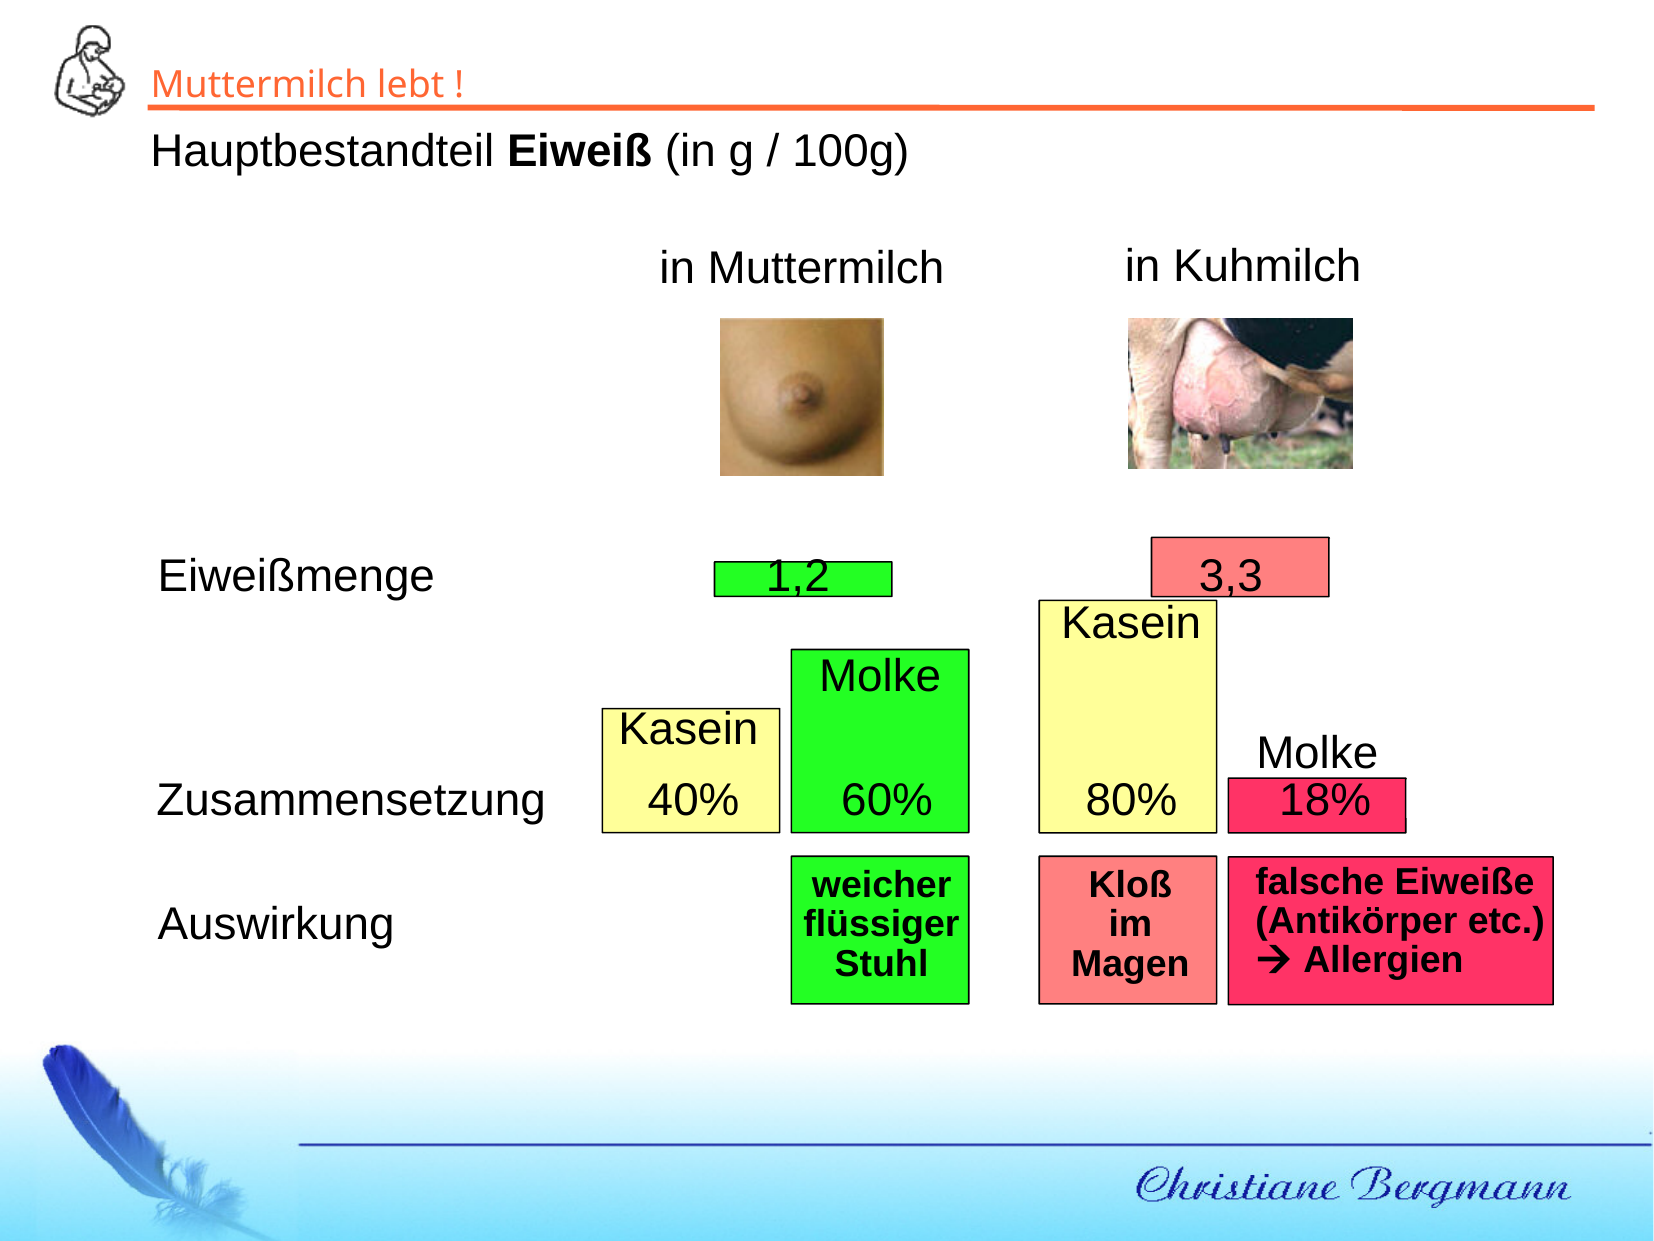

Muttermilch lebt !
Hauptbestandteil Eiweiß (in g / 100g)
in Kuhmilch
in Muttermilch
Eiweißmenge 1,2 3,3
Kasein
Molke
Kasein
Molke
Zusammensetzung 40% 60% 80% 18%
falsche Eiweiße
(Antikörper etc.)
 Allergien
weicher
flüssiger
Stuhl
Kloß
im
Magen
Auswirkung